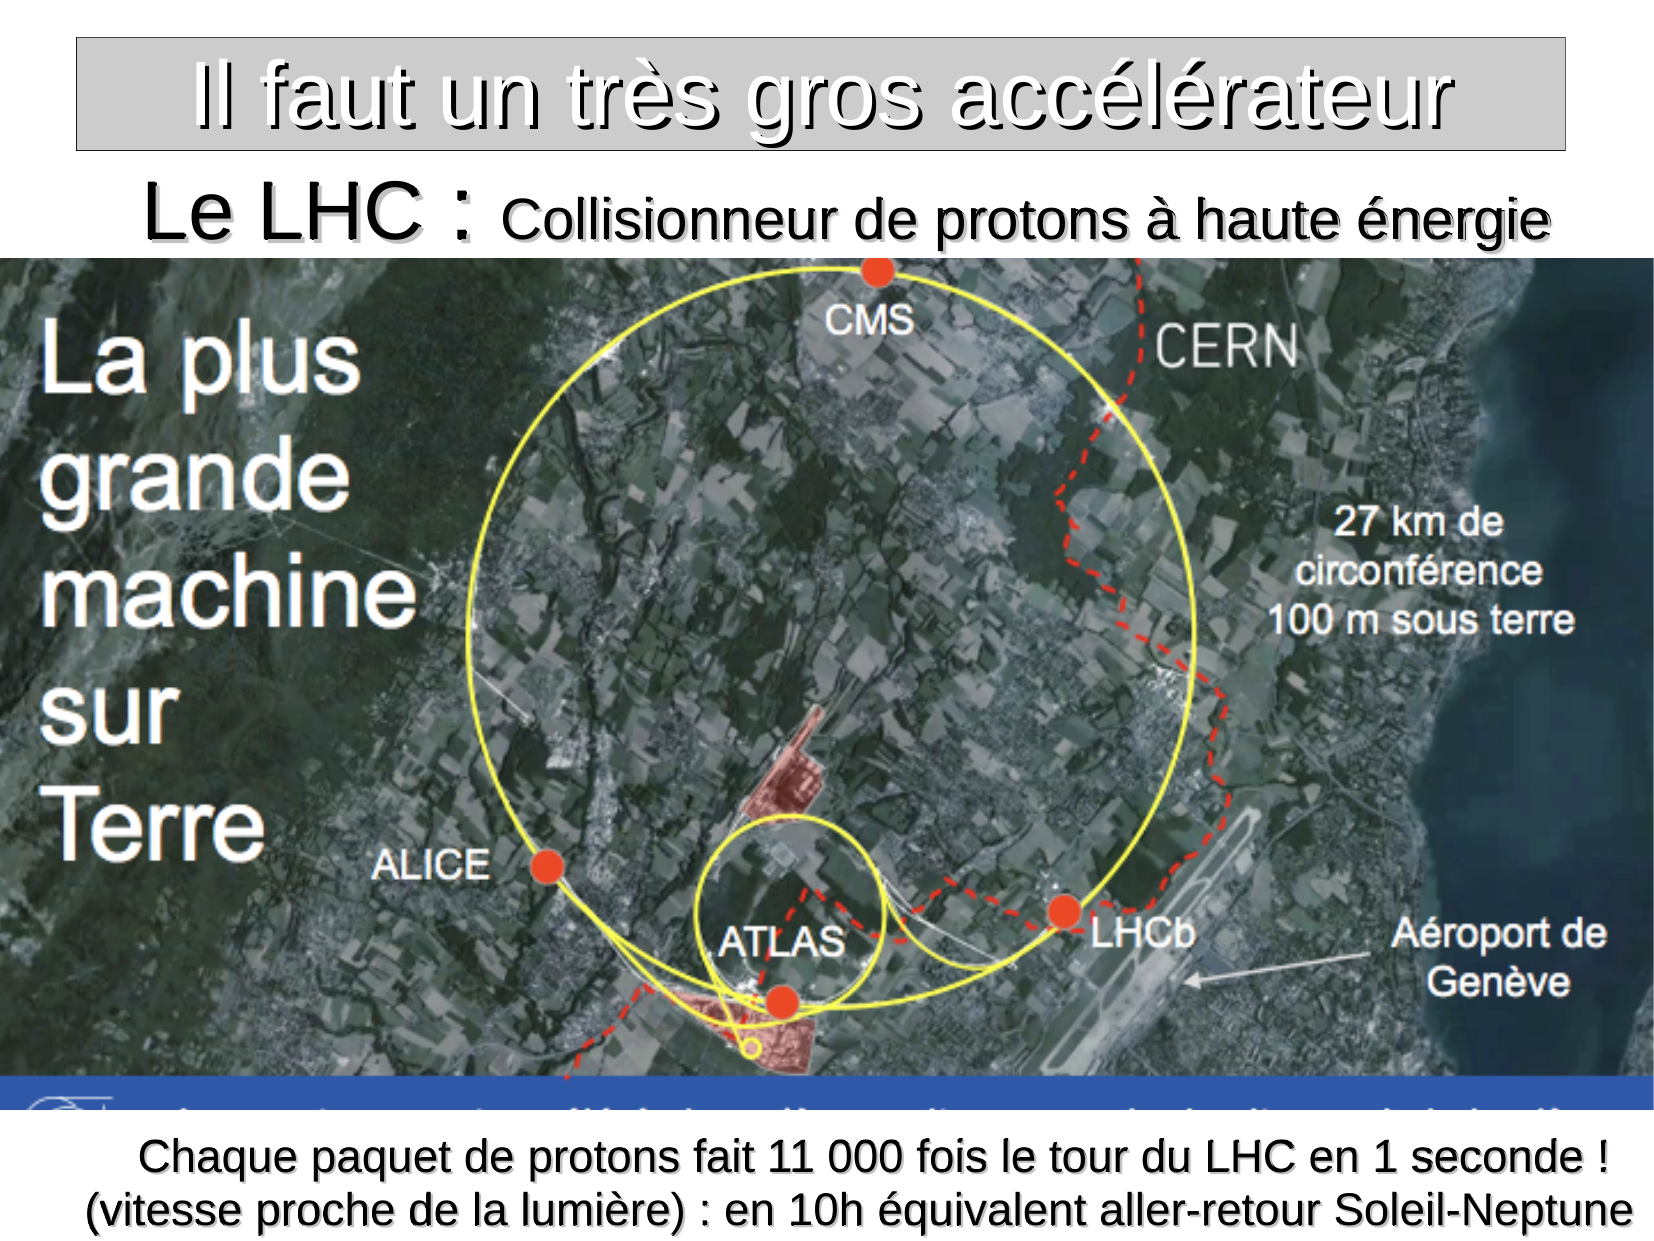

#
Il faut un très gros accélérateur
Le LHC : Collisionneur de protons à haute énergie
 Chaque paquet de protons fait 11 000 fois le tour du LHC en 1 seconde ! (vitesse proche de la lumière) : en 10h équivalent aller-retour Soleil-Neptune